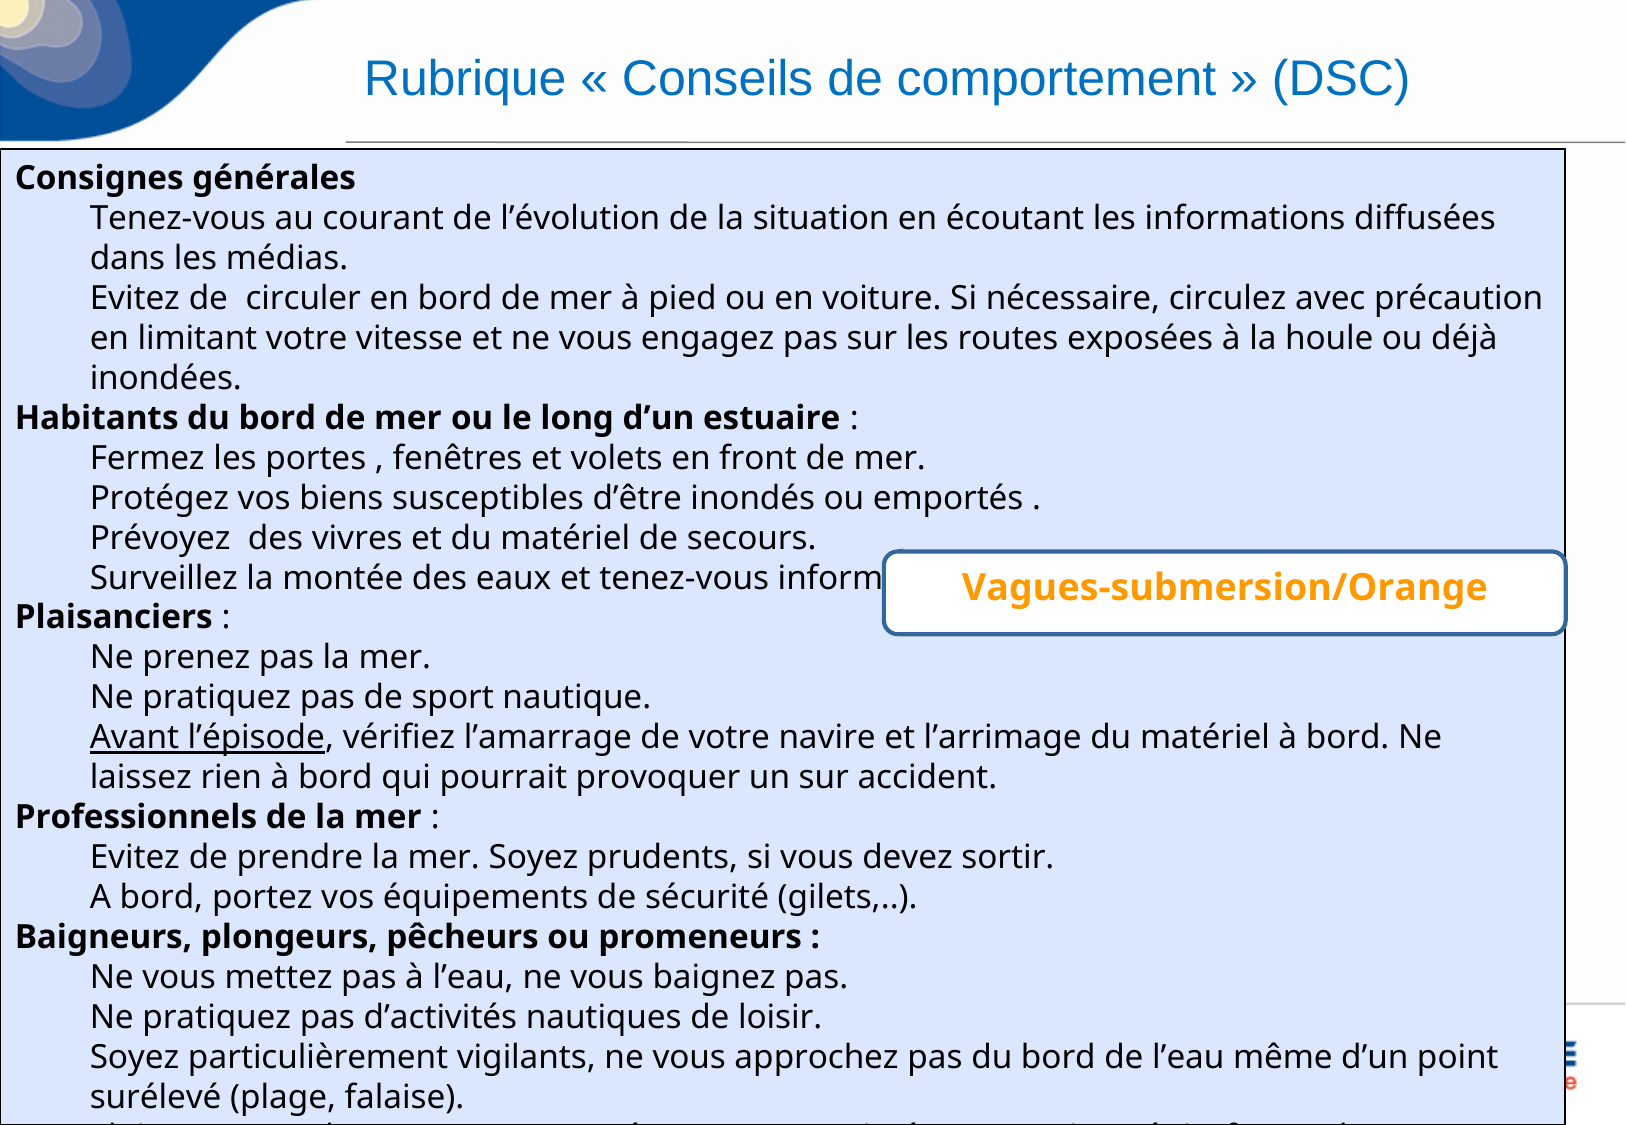

# Rubrique « Conseils de comportement » (DSC)
Consignes générales
Tenez-vous au courant de l’évolution de la situation en écoutant les informations diffusées dans les médias.
Evitez de circuler en bord de mer à pied ou en voiture. Si nécessaire, circulez avec précaution en limitant votre vitesse et ne vous engagez pas sur les routes exposées à la houle ou déjà inondées.
Habitants du bord de mer ou le long d’un estuaire :
Fermez les portes , fenêtres et volets en front de mer.
Protégez vos biens susceptibles d’être inondés ou emportés .
Prévoyez des vivres et du matériel de secours.
Surveillez la montée des eaux et tenez-vous informé auprès des autorités..
Plaisanciers :
Ne prenez pas la mer.
Ne pratiquez pas de sport nautique.
Avant l’épisode, vérifiez l’amarrage de votre navire et l’arrimage du matériel à bord. Ne laissez rien à bord qui pourrait provoquer un sur accident.
Professionnels de la mer :
Evitez de prendre la mer. Soyez prudents, si vous devez sortir.
A bord, portez vos équipements de sécurité (gilets,..).
Baigneurs, plongeurs, pêcheurs ou promeneurs :
Ne vous mettez pas à l’eau, ne vous baignez pas.
Ne pratiquez pas d’activités nautiques de loisir.
Soyez particulièrement vigilants, ne vous approchez pas du bord de l’eau même d’un point surélevé (plage, falaise).
Eloignez-vous des ouvrages exposés aux vagues (jetées portuaires, épis, fronts de mer).
Vagues-submersion/Orange